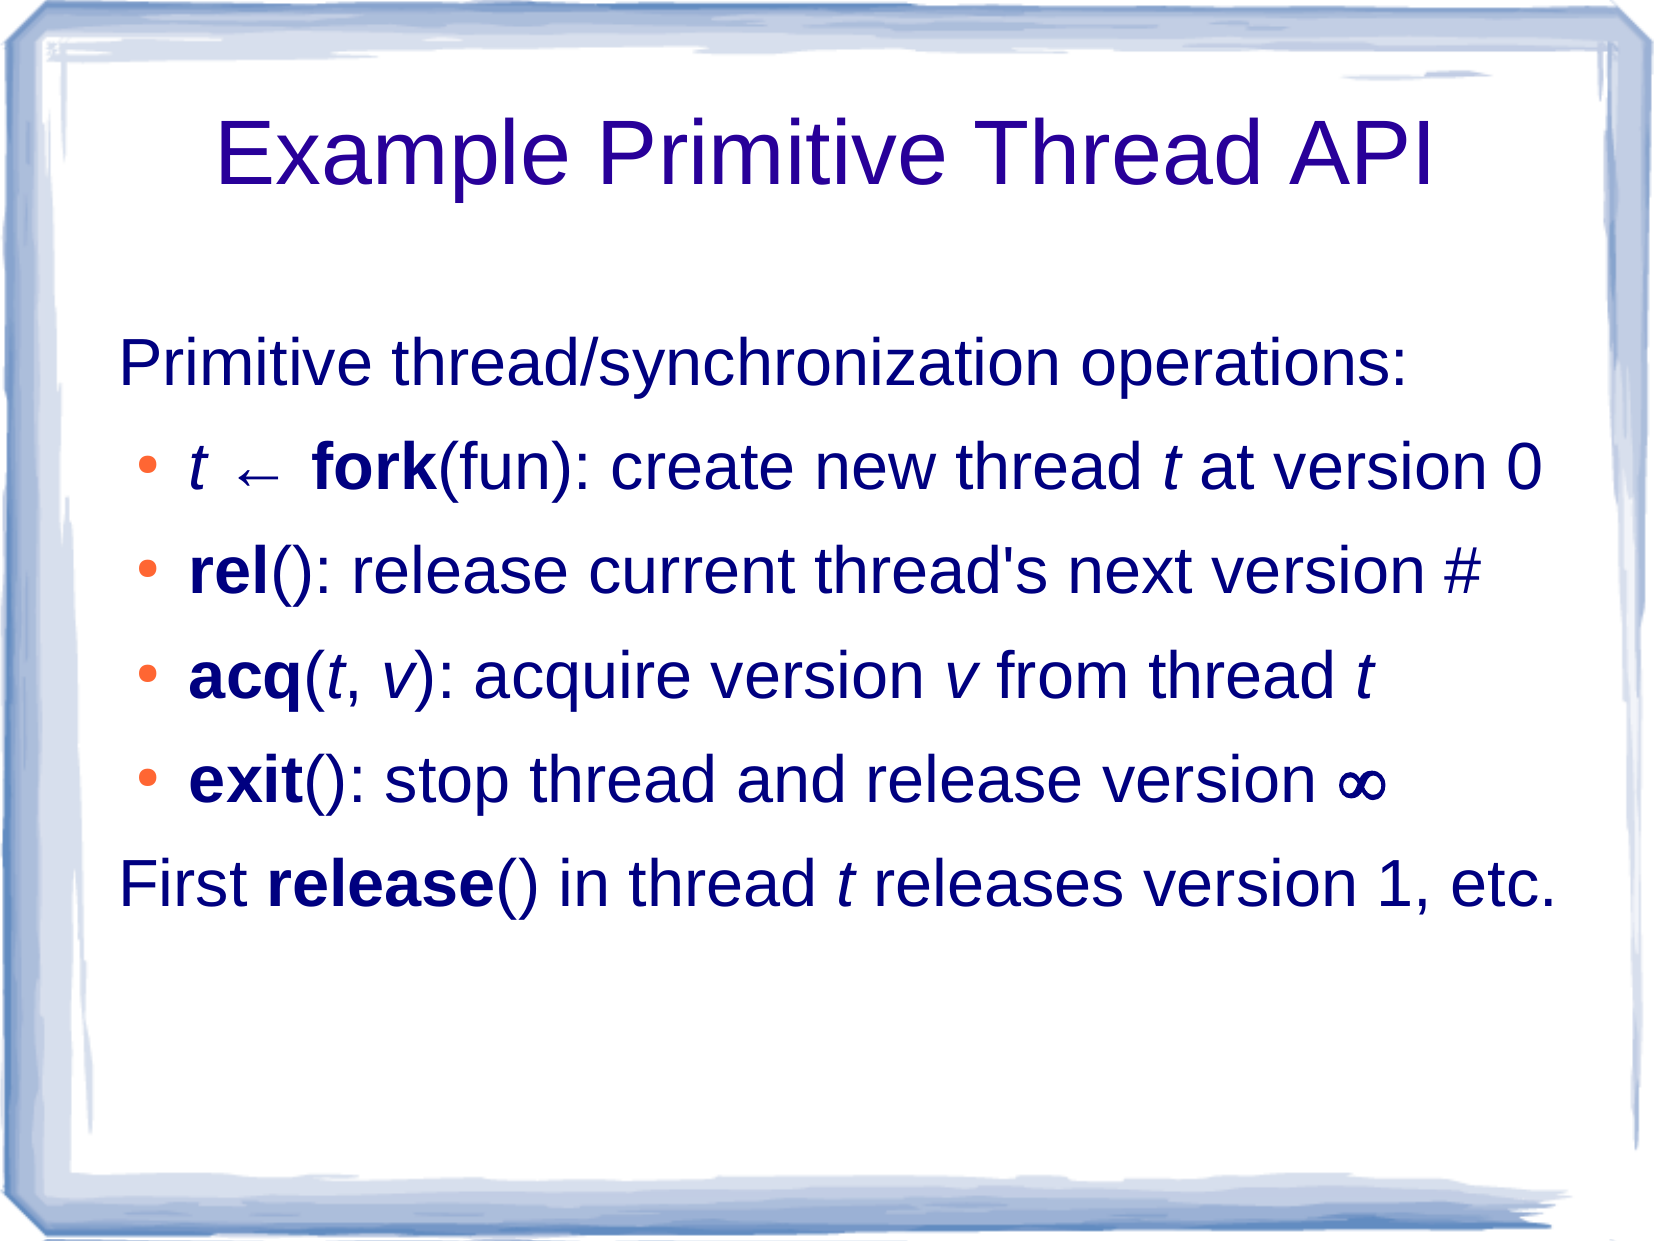

# Example Primitive Thread API
Primitive thread/synchronization operations:
t ← fork(fun): create new thread t at version 0
rel(): release current thread's next version #
acq(t, v): acquire version v from thread t
exit(): stop thread and release version ∞
First release() in thread t releases version 1, etc.